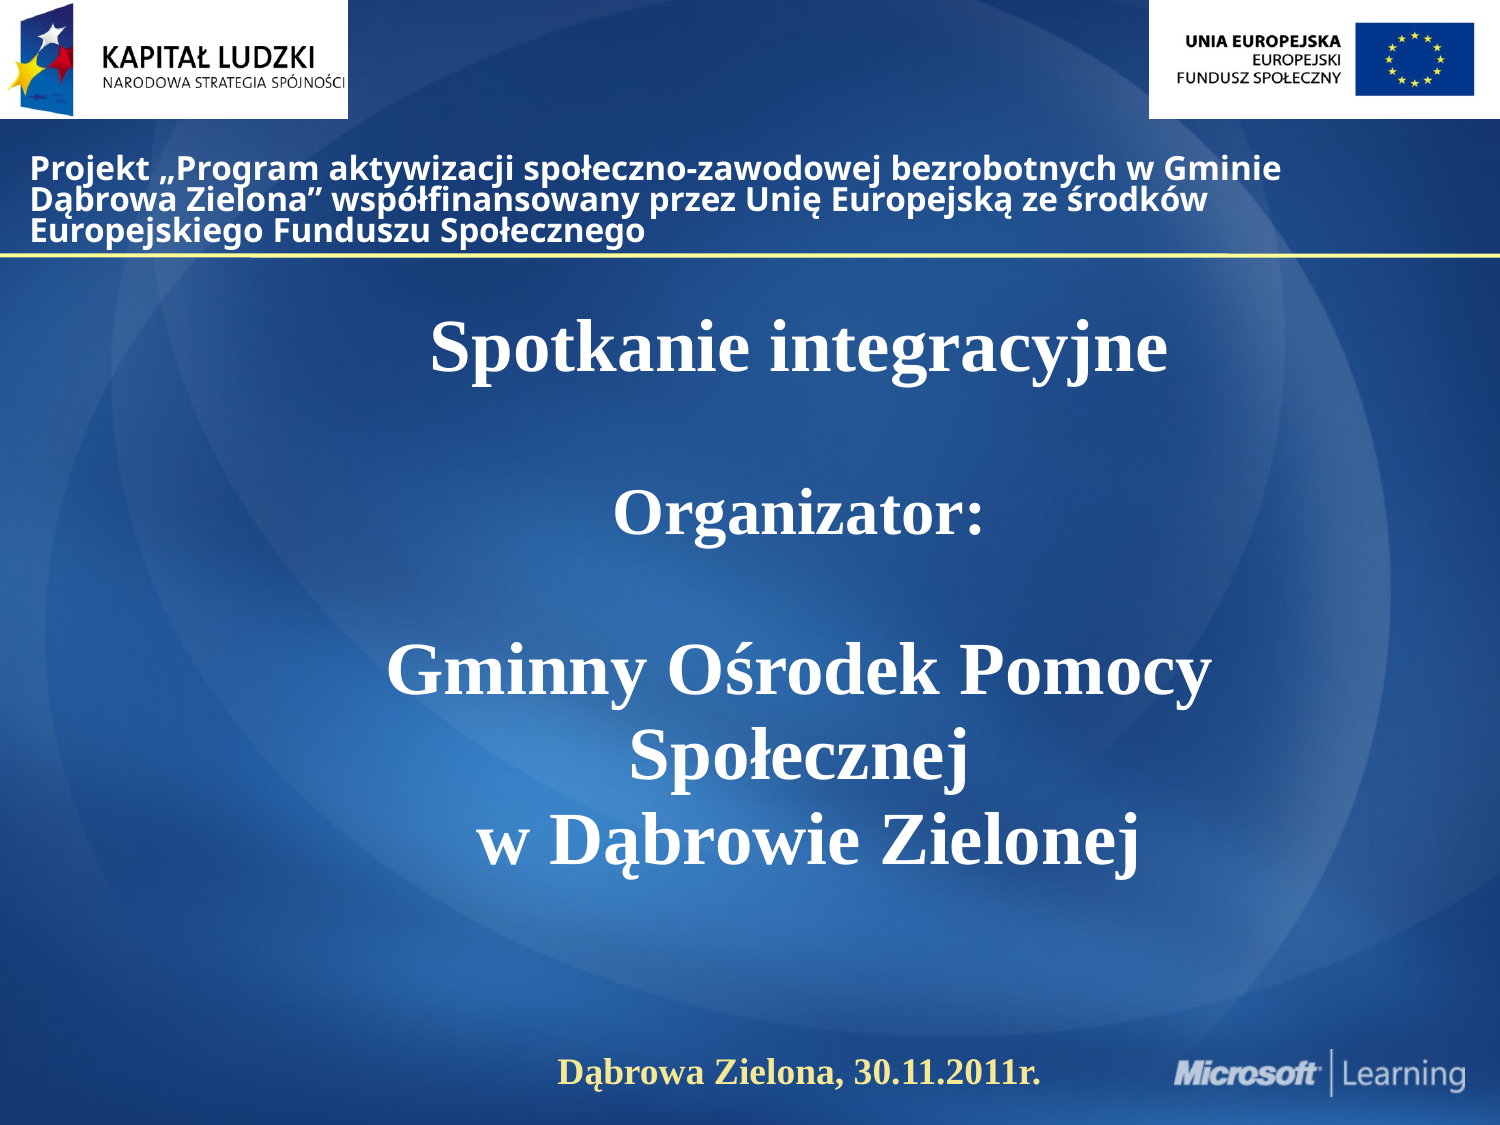

Projekt „Program aktywizacji społeczno-zawodowej bezrobotnych w Gminie Dąbrowa Zielona” współfinansowany przez Unię Europejską ze środków Europejskiego Funduszu Społecznego
Spotkanie integracyjne
Organizator:
Gminny Ośrodek Pomocy Społecznej
 w Dąbrowie Zielonej
Dąbrowa Zielona, 30.11.2011r.